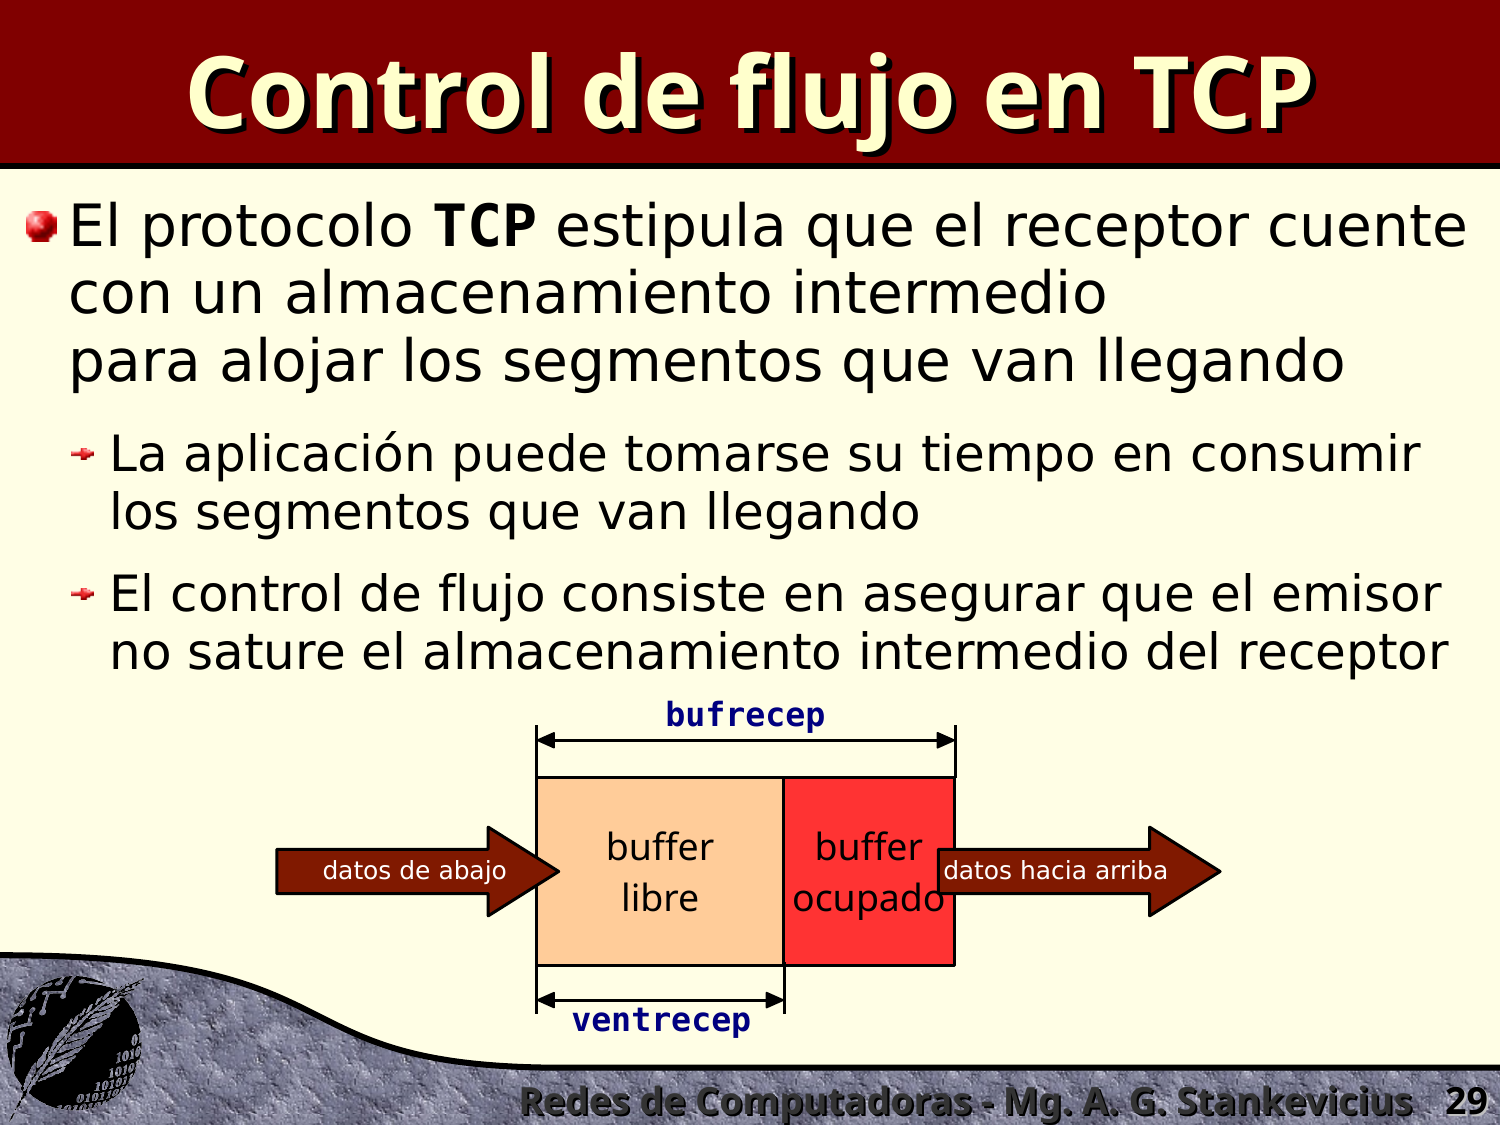

# Control de flujo en TCP
El protocolo TCP estipula que el receptor cuente con un almacenamiento intermedio
para alojar los segmentos que van llegando
La aplicación puede tomarse su tiempo en consumir los segmentos que van llegando
El control de flujo consiste en asegurar que el emisor no sature el almacenamiento intermedio del receptor
bufrecep
buffer
libre
buffer
ocupado
datos de abajo
datos hacia arriba
ventrecep
29